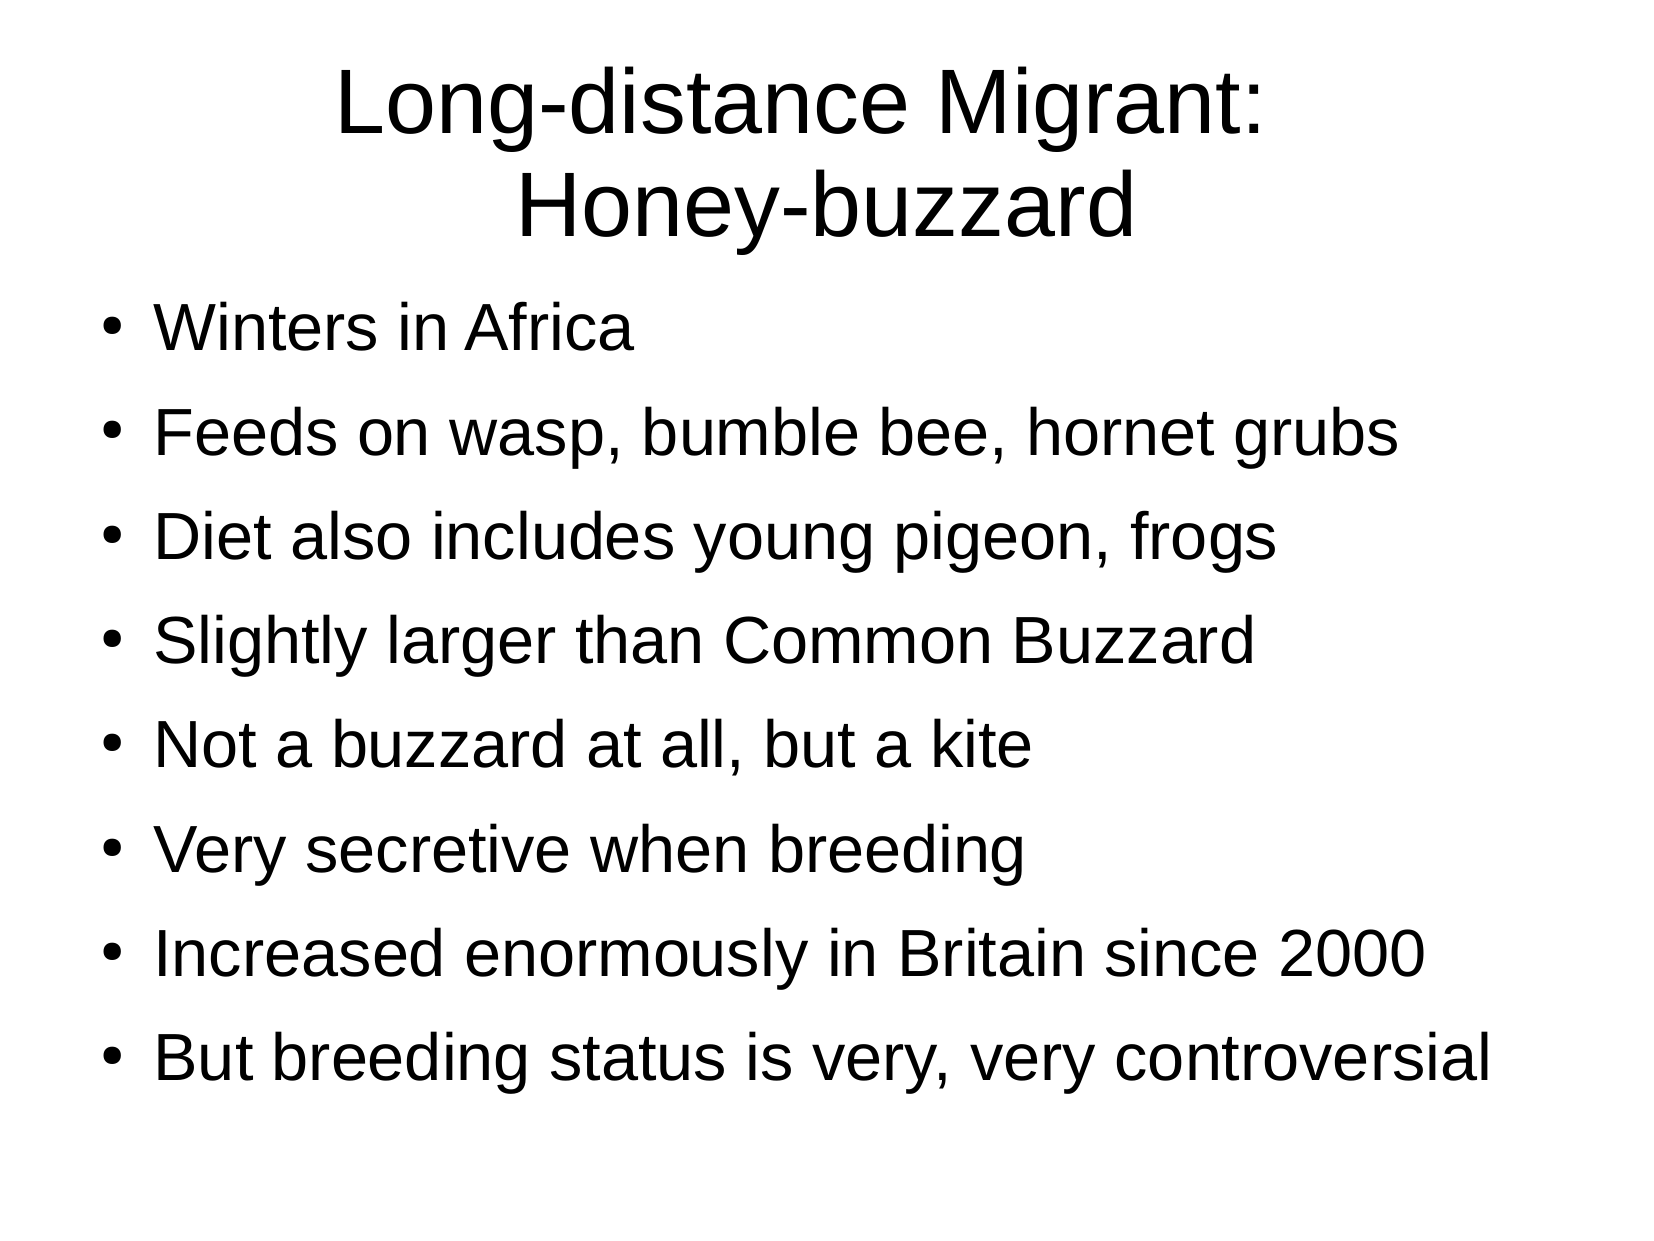

# Long-distance Migrant: Honey-buzzard
Winters in Africa
Feeds on wasp, bumble bee, hornet grubs
Diet also includes young pigeon, frogs
Slightly larger than Common Buzzard
Not a buzzard at all, but a kite
Very secretive when breeding
Increased enormously in Britain since 2000
But breeding status is very, very controversial